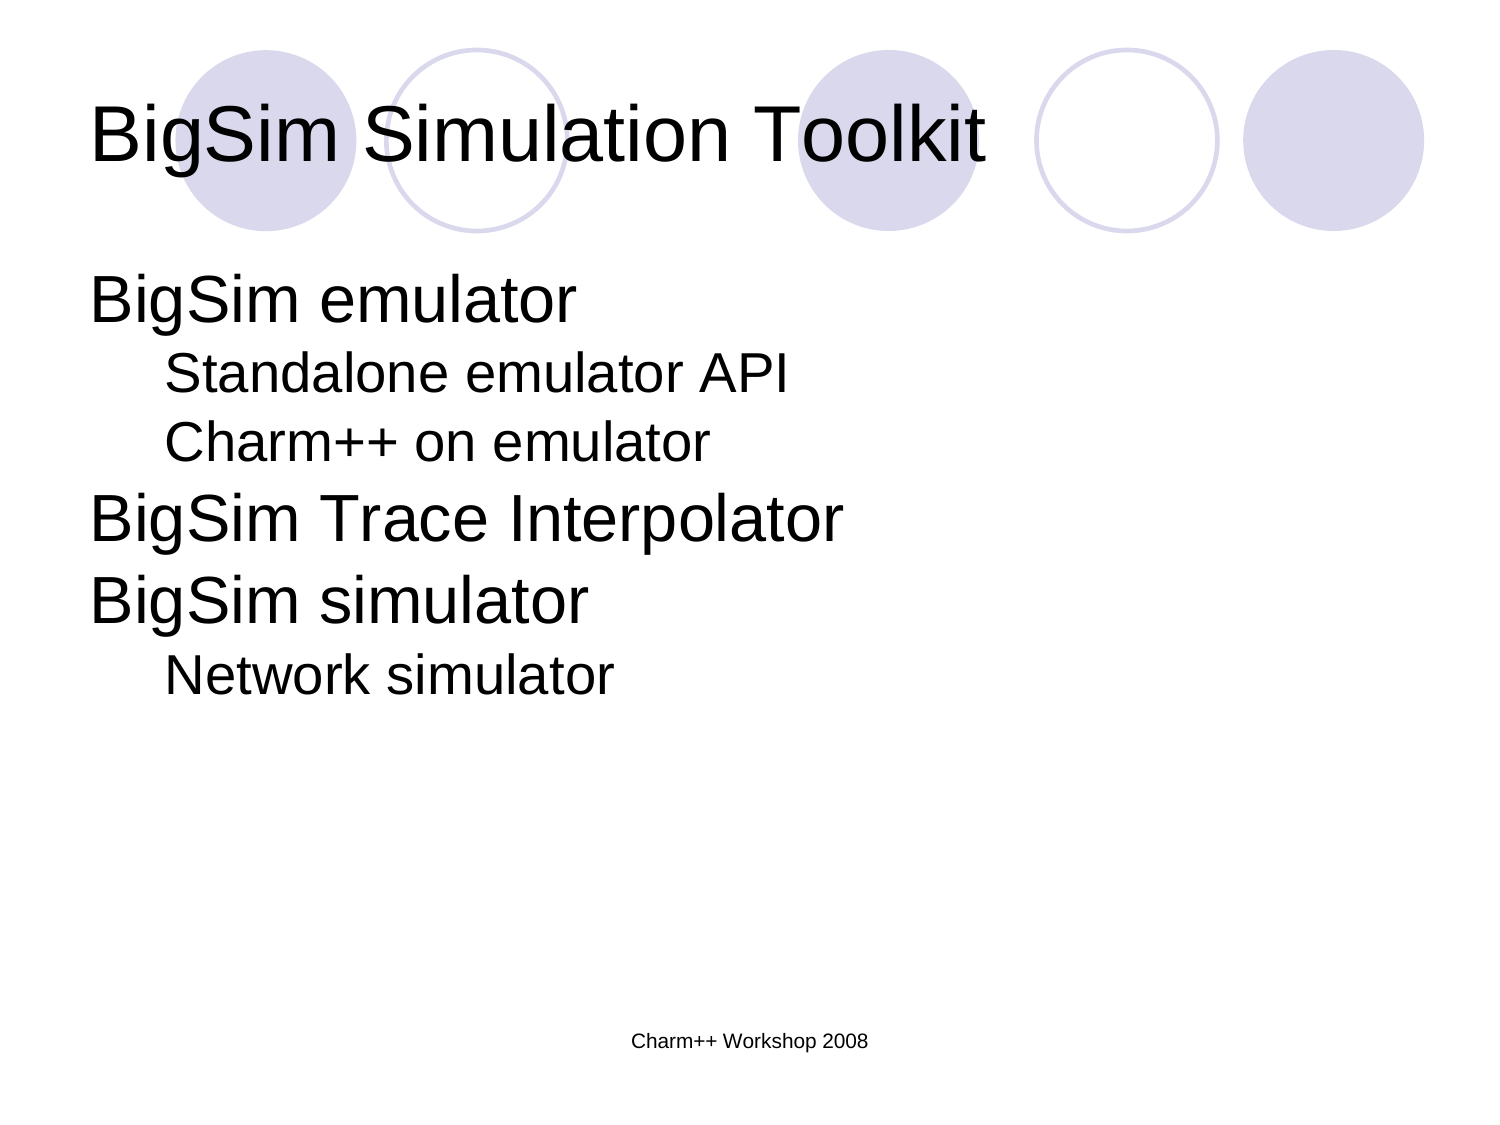

# BigSim Simulation Toolkit
BigSim emulator
Standalone emulator API
Charm++ on emulator
BigSim Trace Interpolator
BigSim simulator
Network simulator
Charm++ Workshop 2008